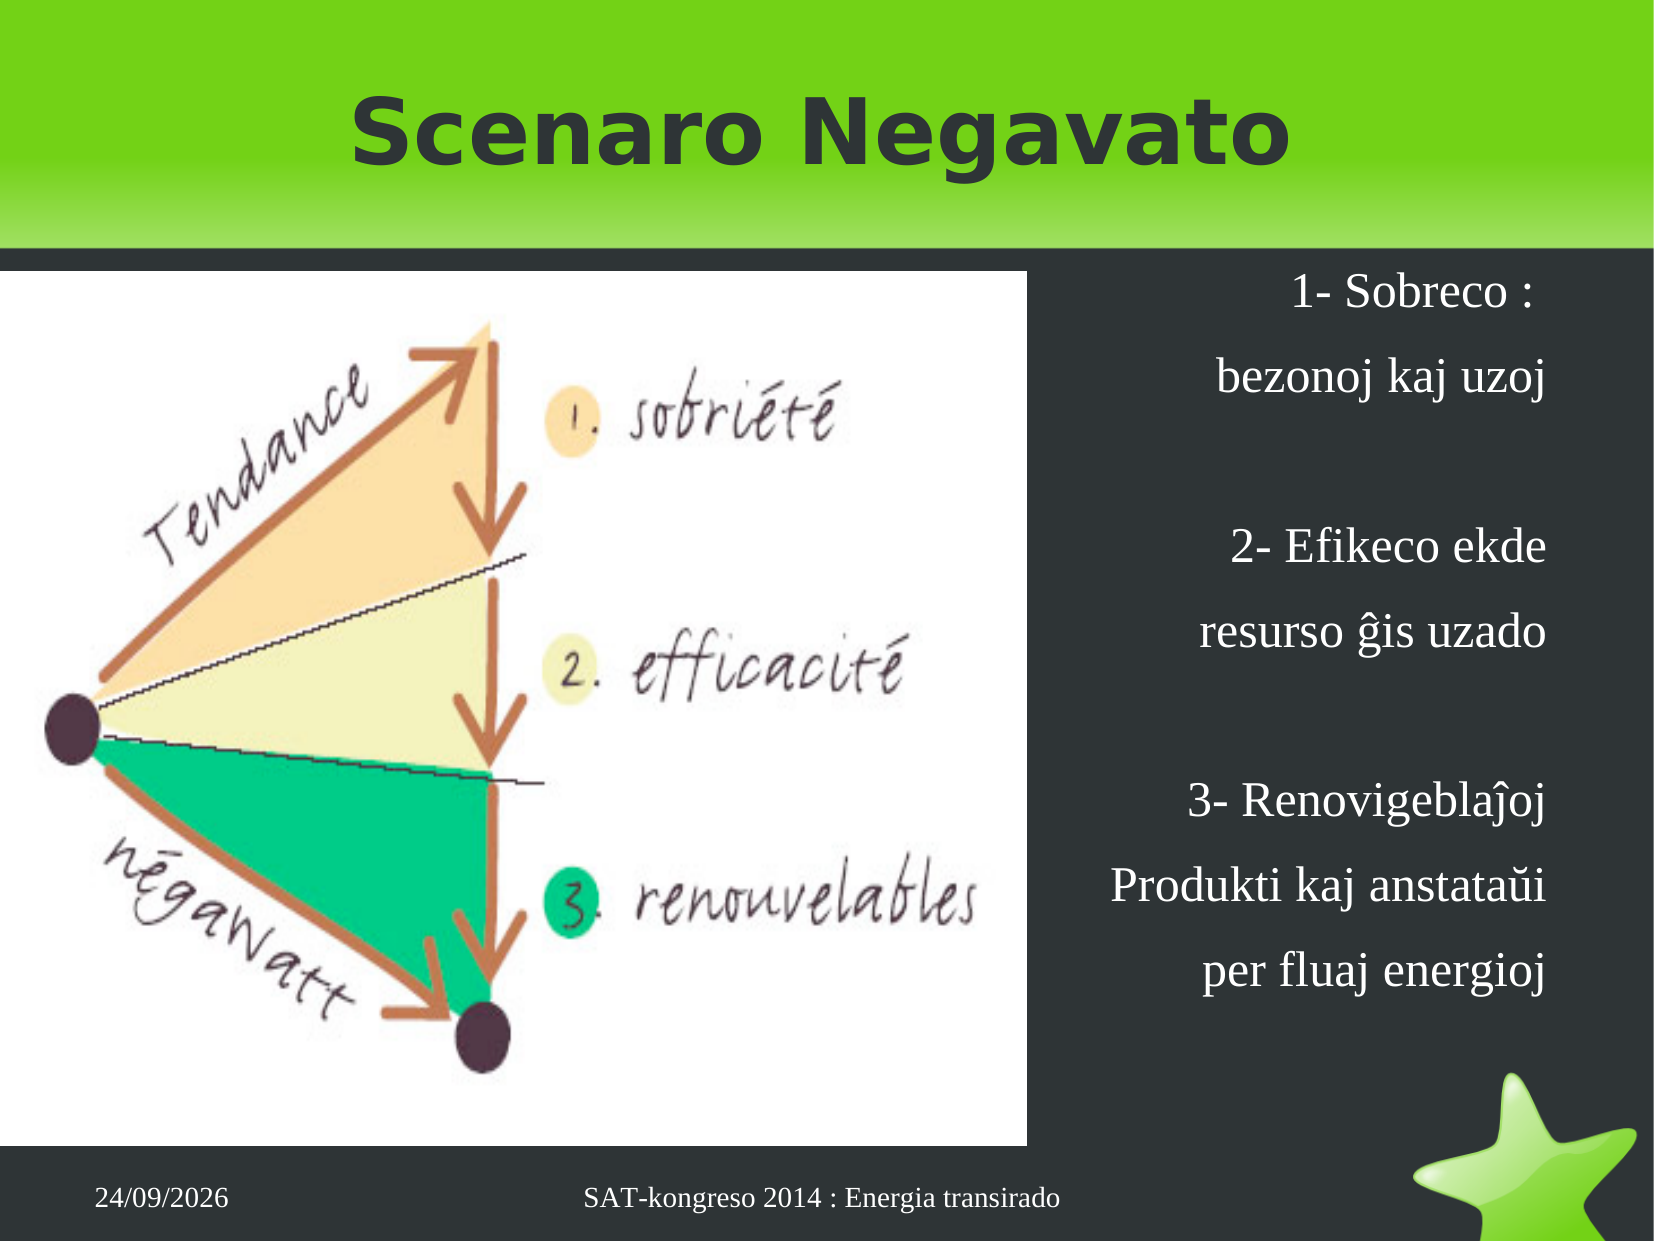

# Scenaro Negavato
1- Sobreco :
bezonoj kaj uzoj
2- Efikeco ekde
resurso ĝis uzado
3- Renovigeblaĵoj
Produkti kaj anstataŭi
per fluaj energioj